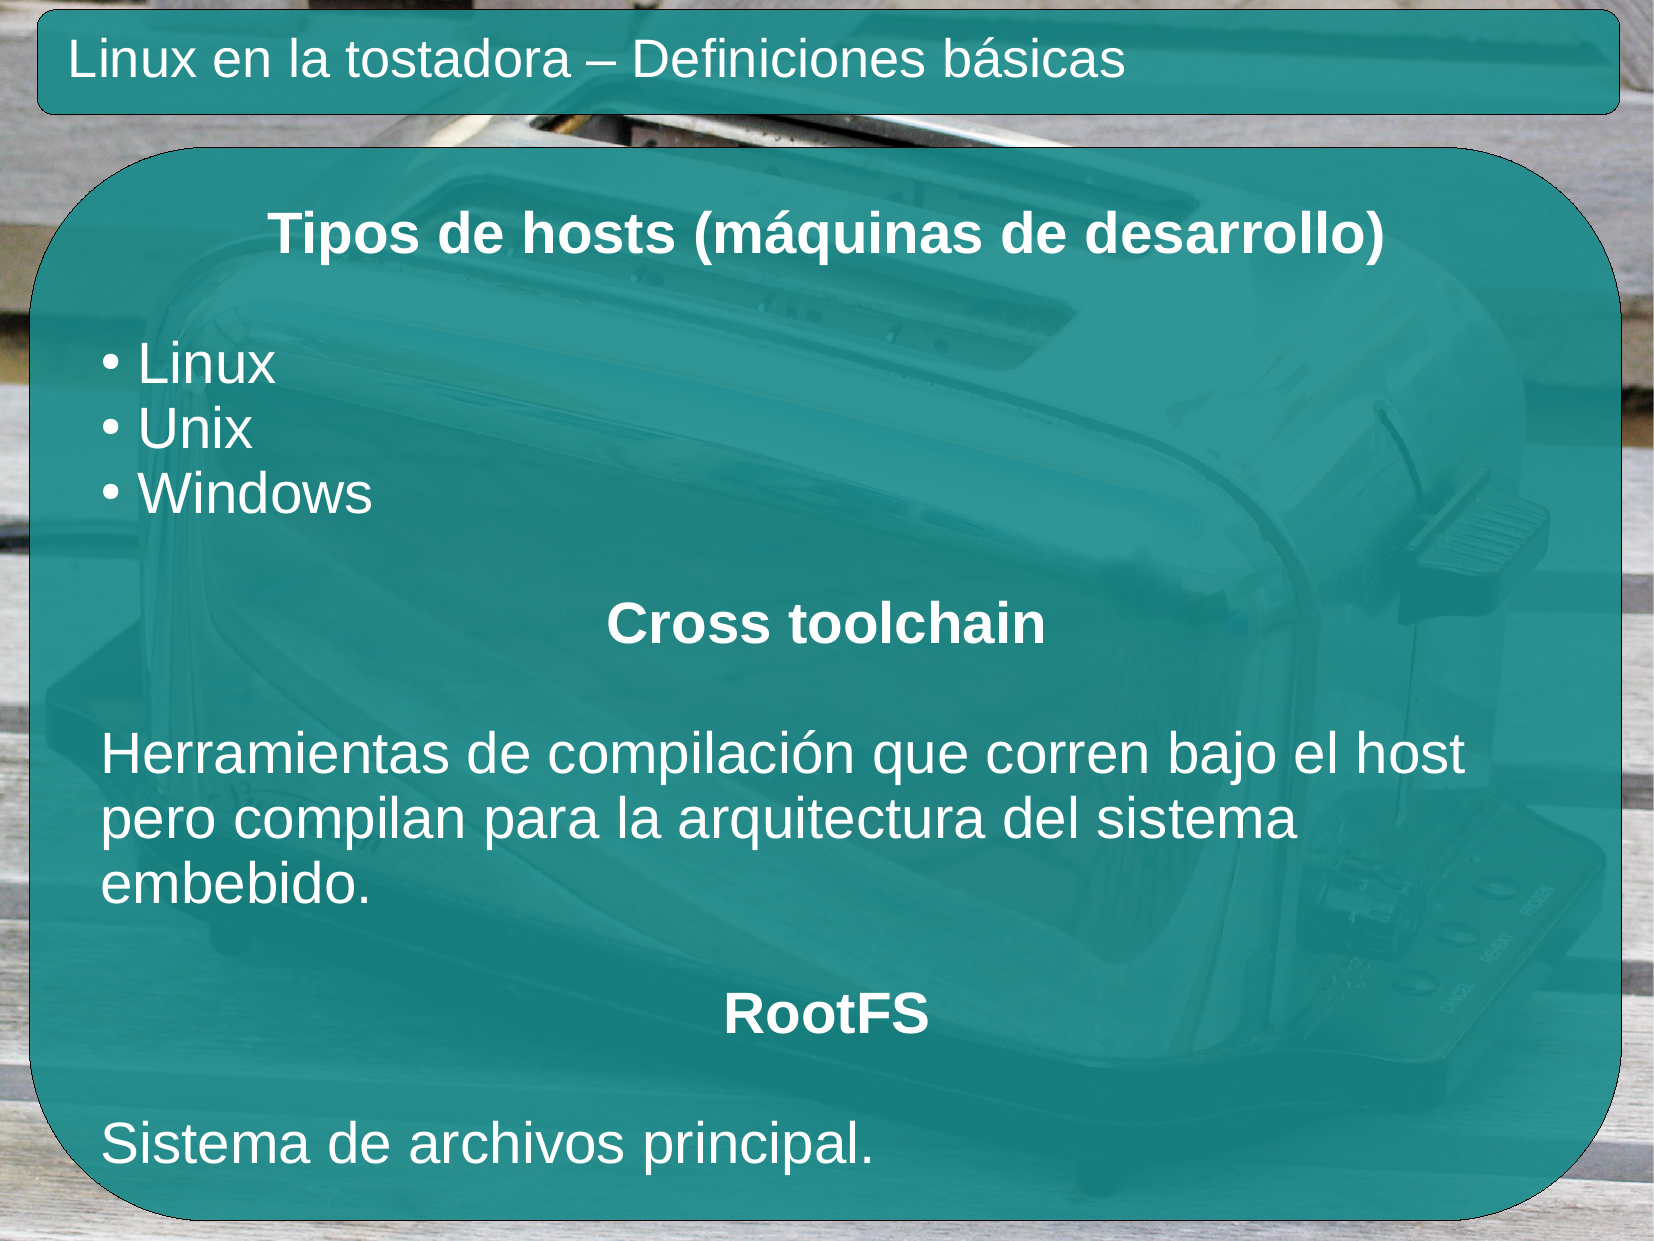

Linux en la tostadora – Definiciones básicas
Tipos de hosts (máquinas de desarrollo)
 Linux
 Unix
 Windows
Cross toolchain
Herramientas de compilación que corren bajo el host pero compilan para la arquitectura del sistema embebido.
RootFS
Sistema de archivos principal.
¿Qué es un sistema embebido?
Un sistema:
 Que contiene algún tipo de procesador
 Generalmente diseñado para un propósito específico
 No suele tener muchos recursos...
 Generalmente usa software preinstalado
¿Y qué es Linux?
 Núcleo (kernel) del sistema operativo
 Ocupado de hacer que las cosas anden
 ~120 MB de código fuente... comprimido :-)